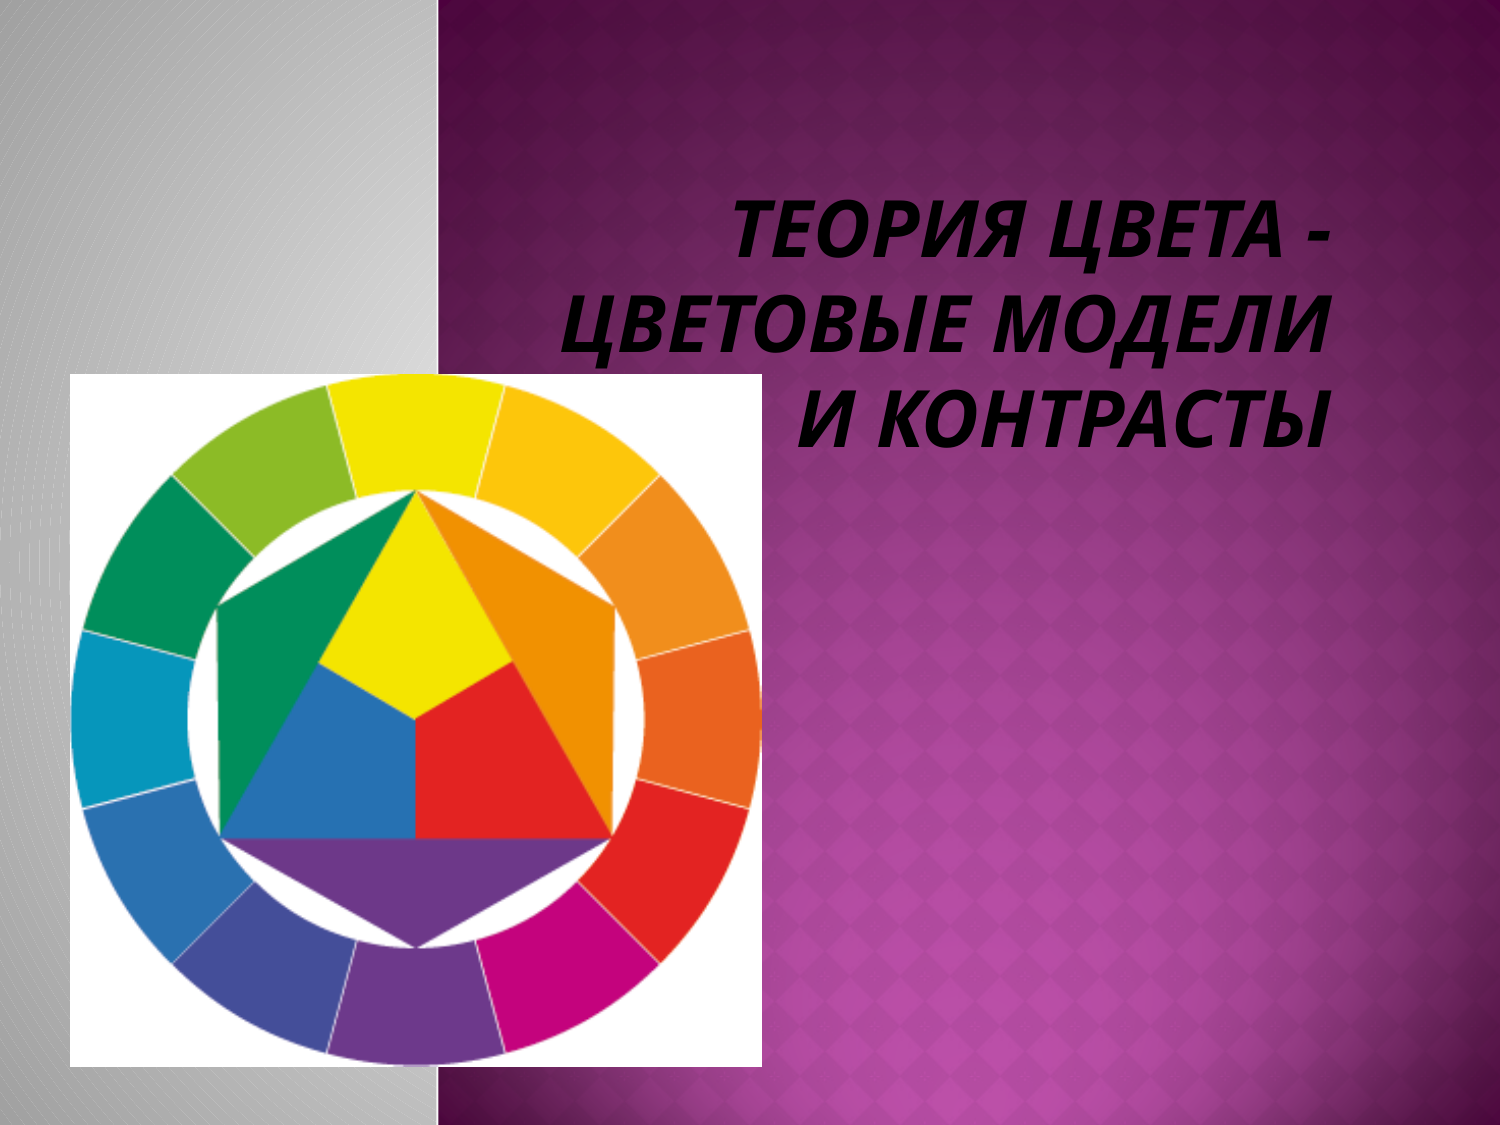

# ТЕОРИЯ ЦВЕТА - ЦВЕТОВЫЕ МОДЕЛИ И КОНТРАСТЫ